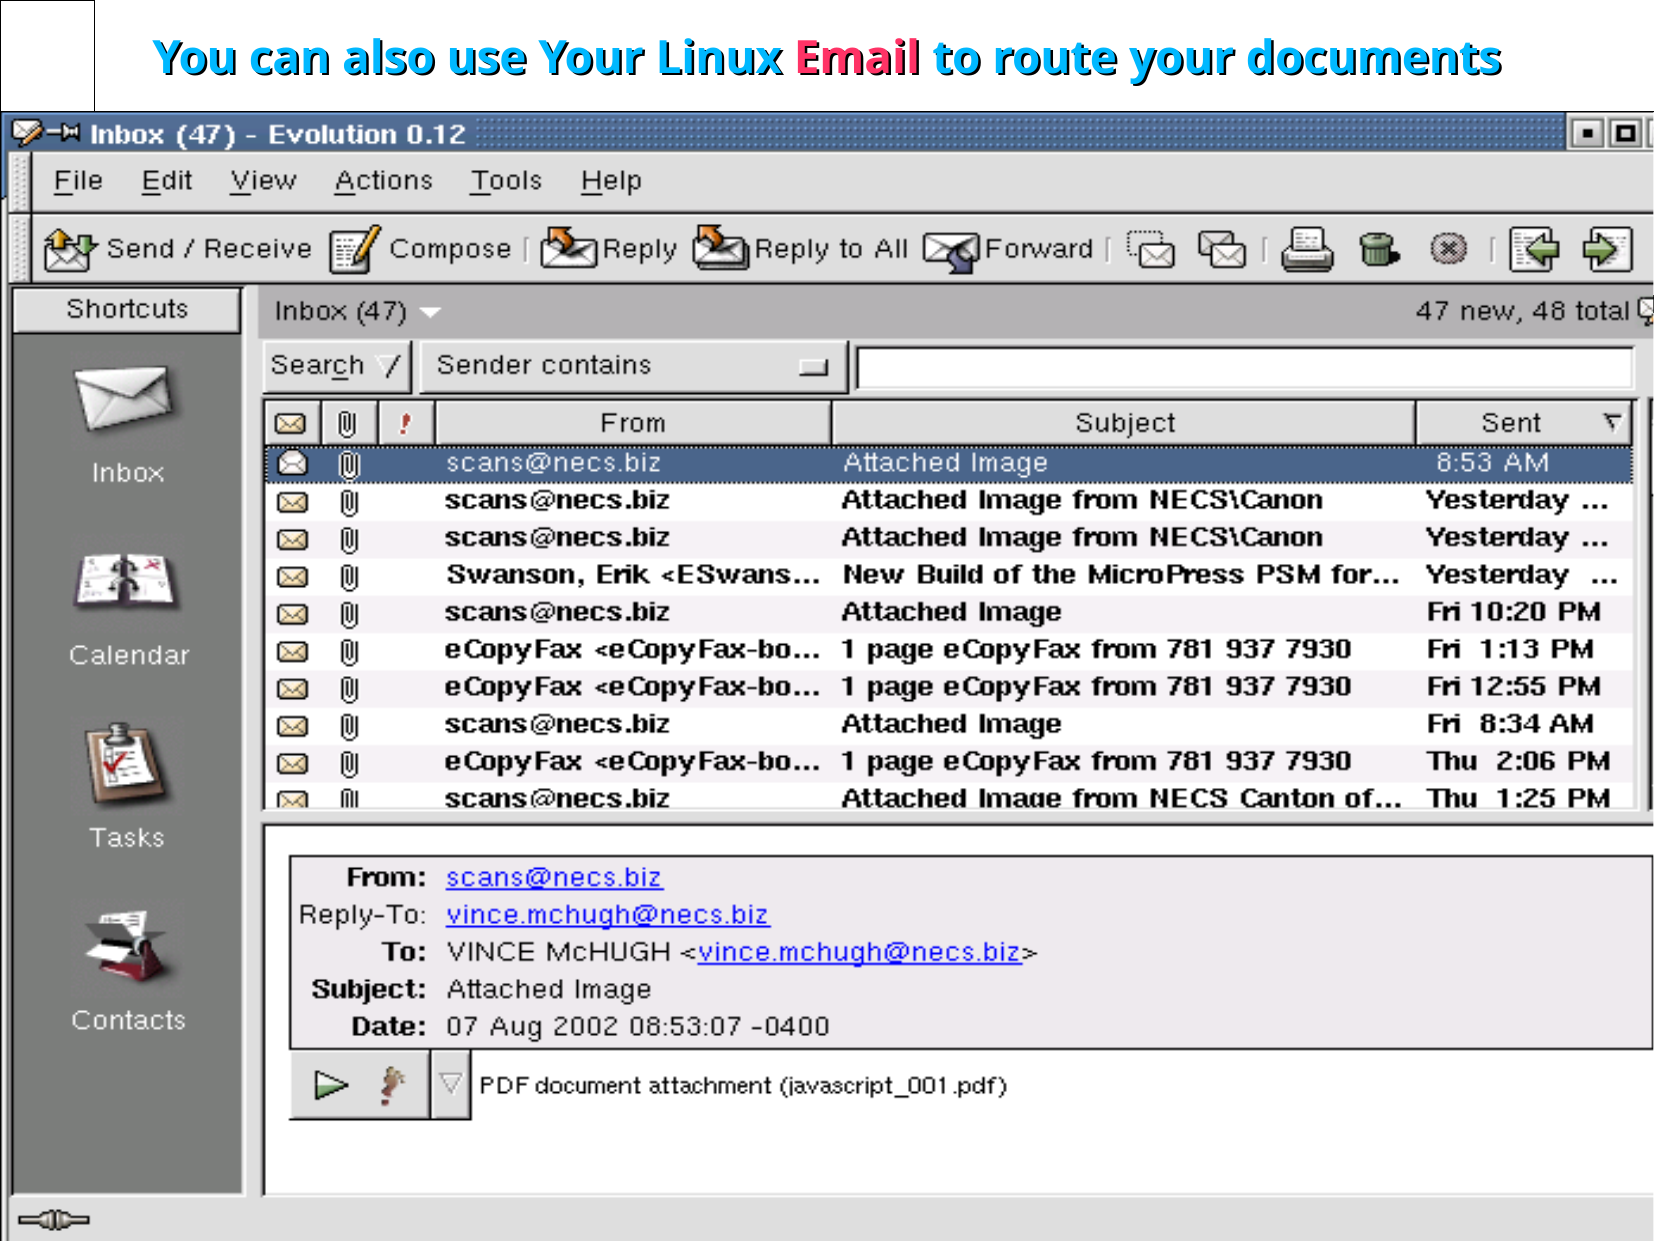

You can also use Your Linux Email to route your documents